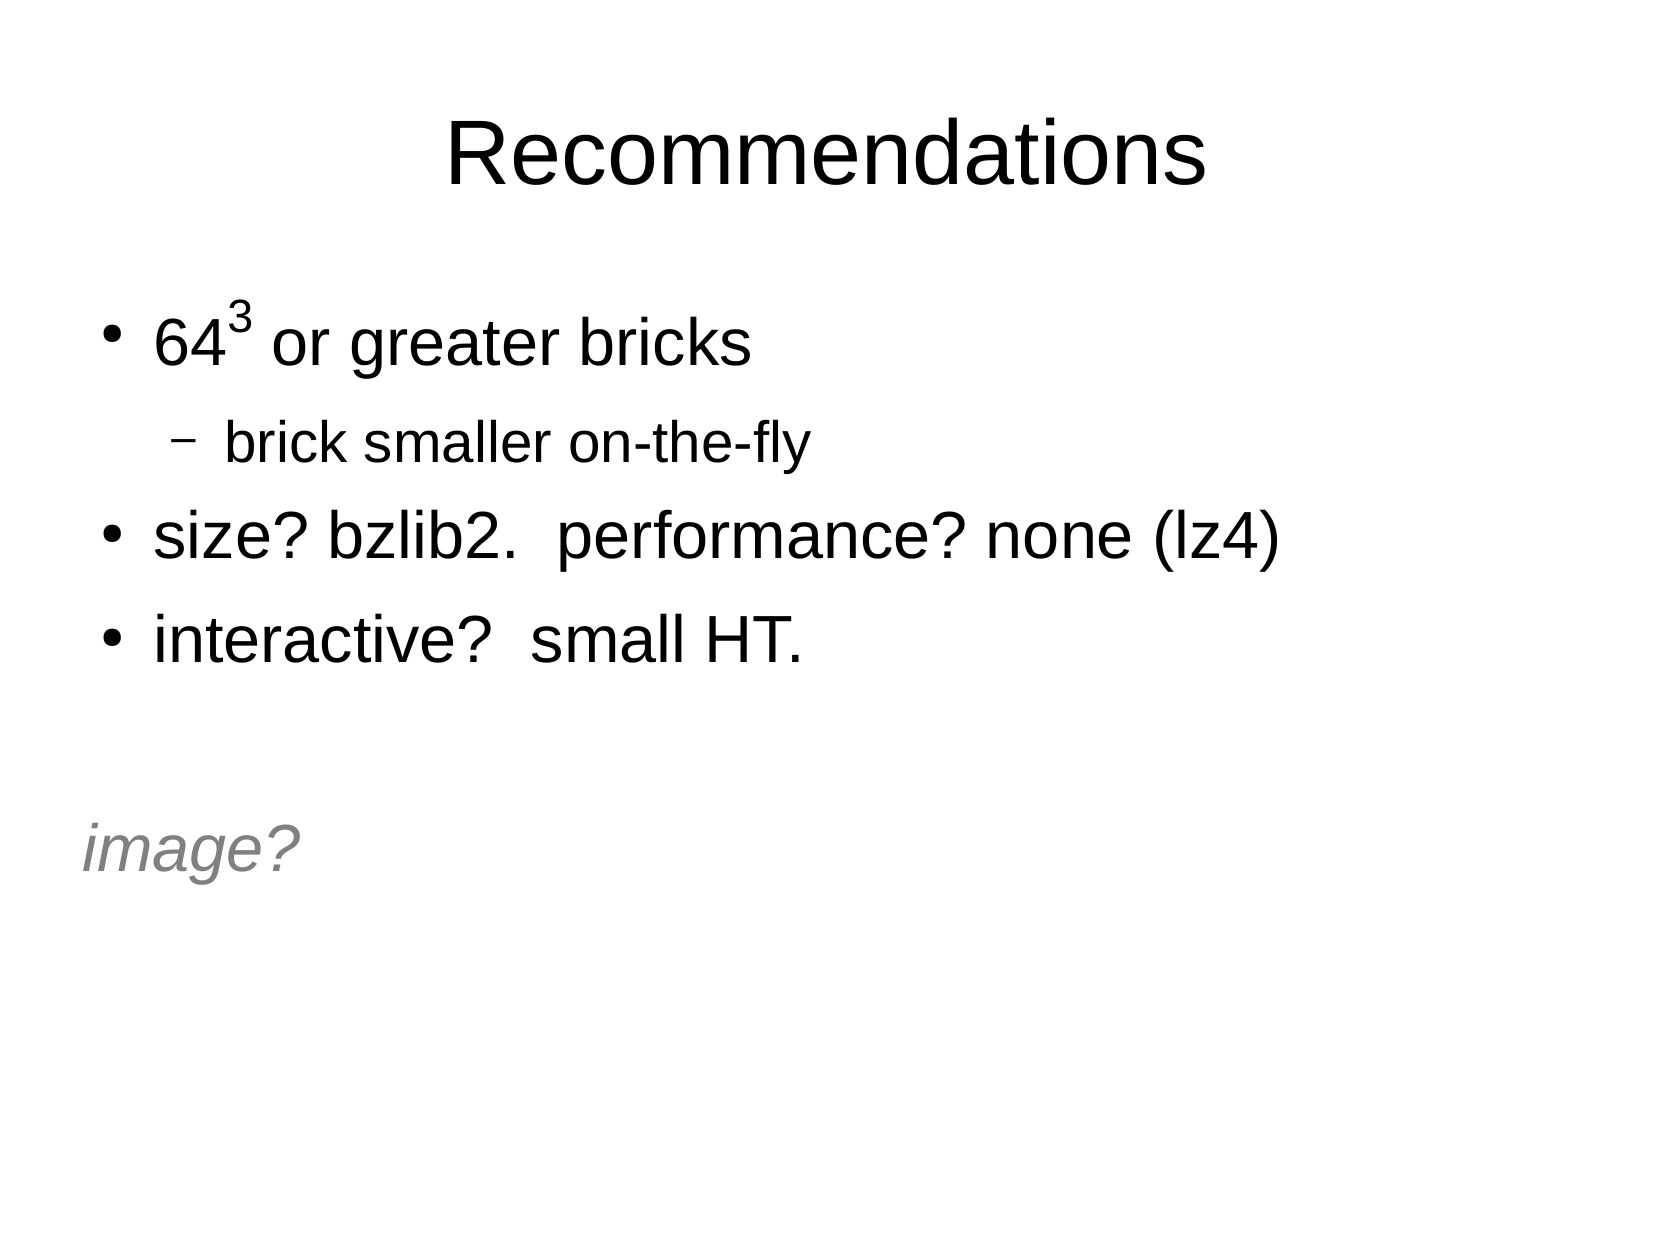

# Recommendations
643 or greater bricks
brick smaller on-the-fly
size? bzlib2. performance? none (lz4)
interactive? small HT.
image?